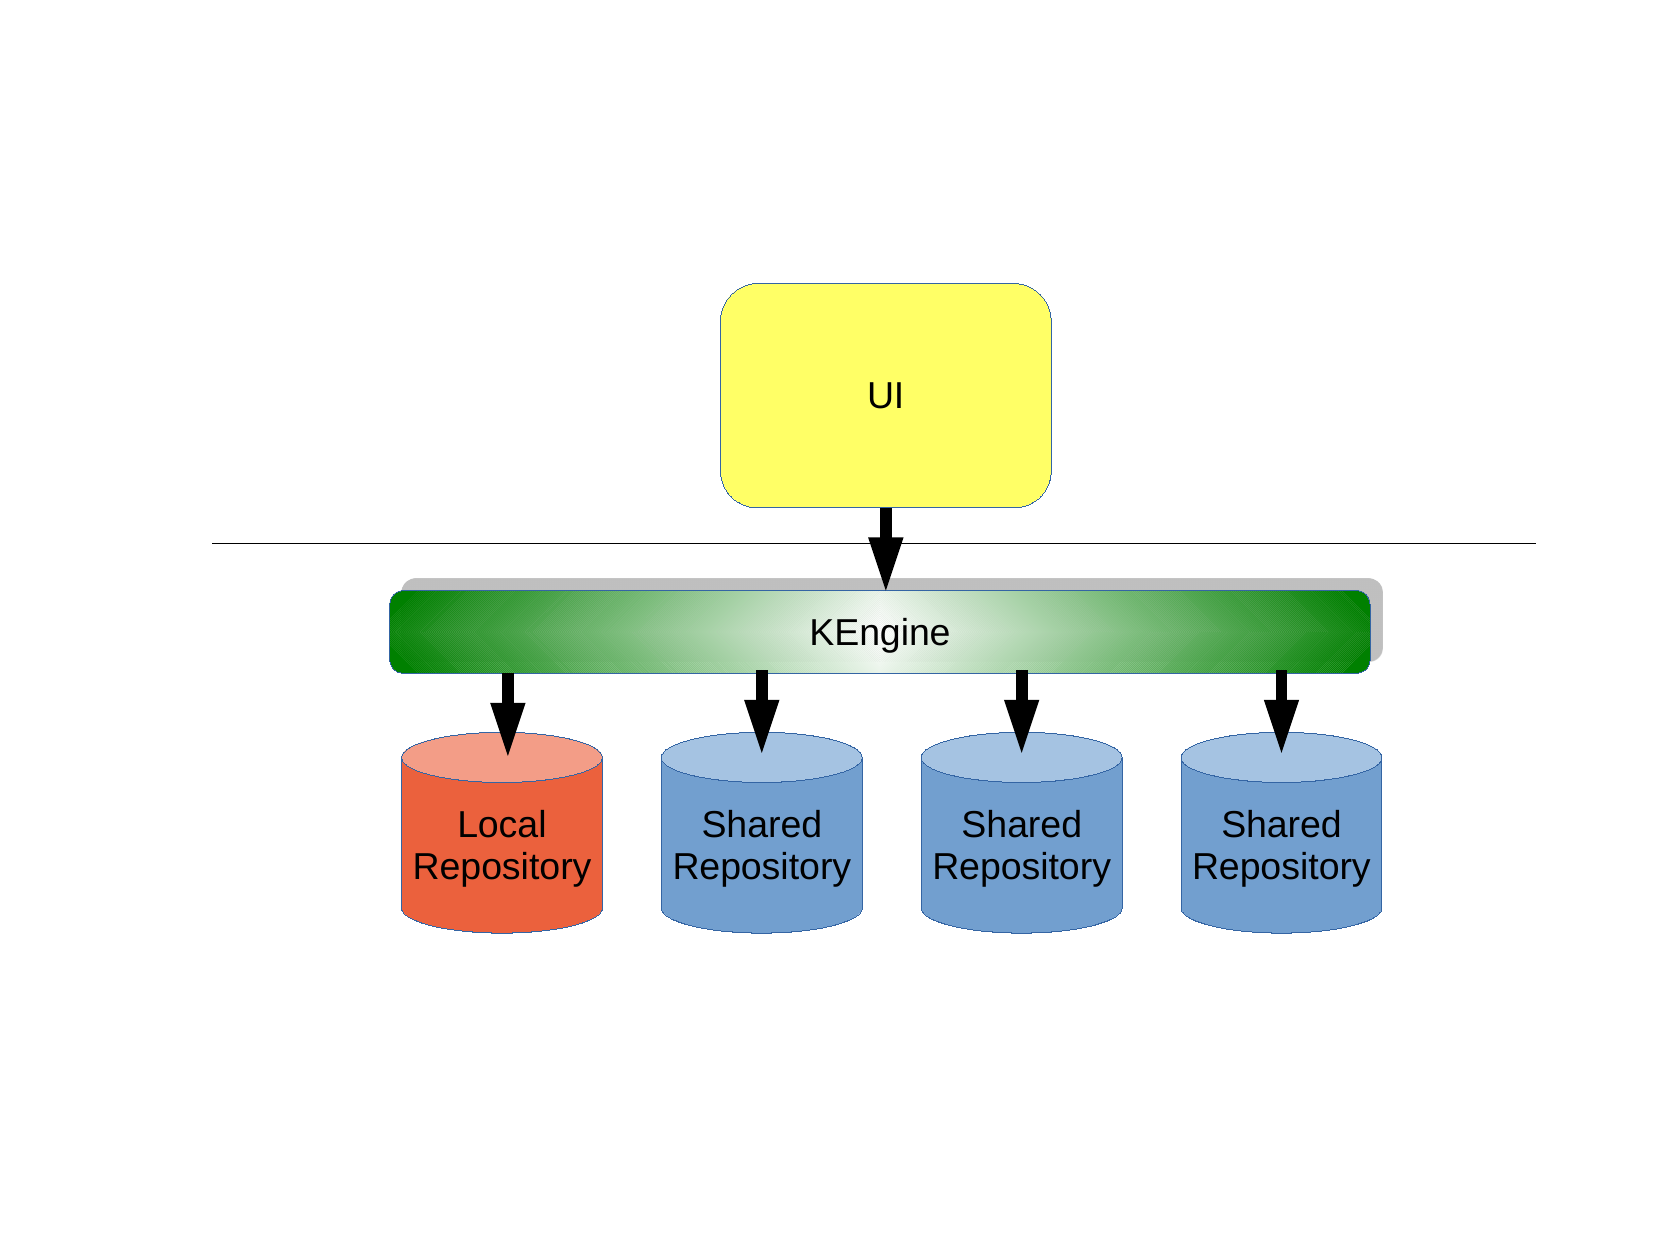

UI
KEngine
Local
Repository
Shared
Repository
Shared
Repository
Shared
Repository